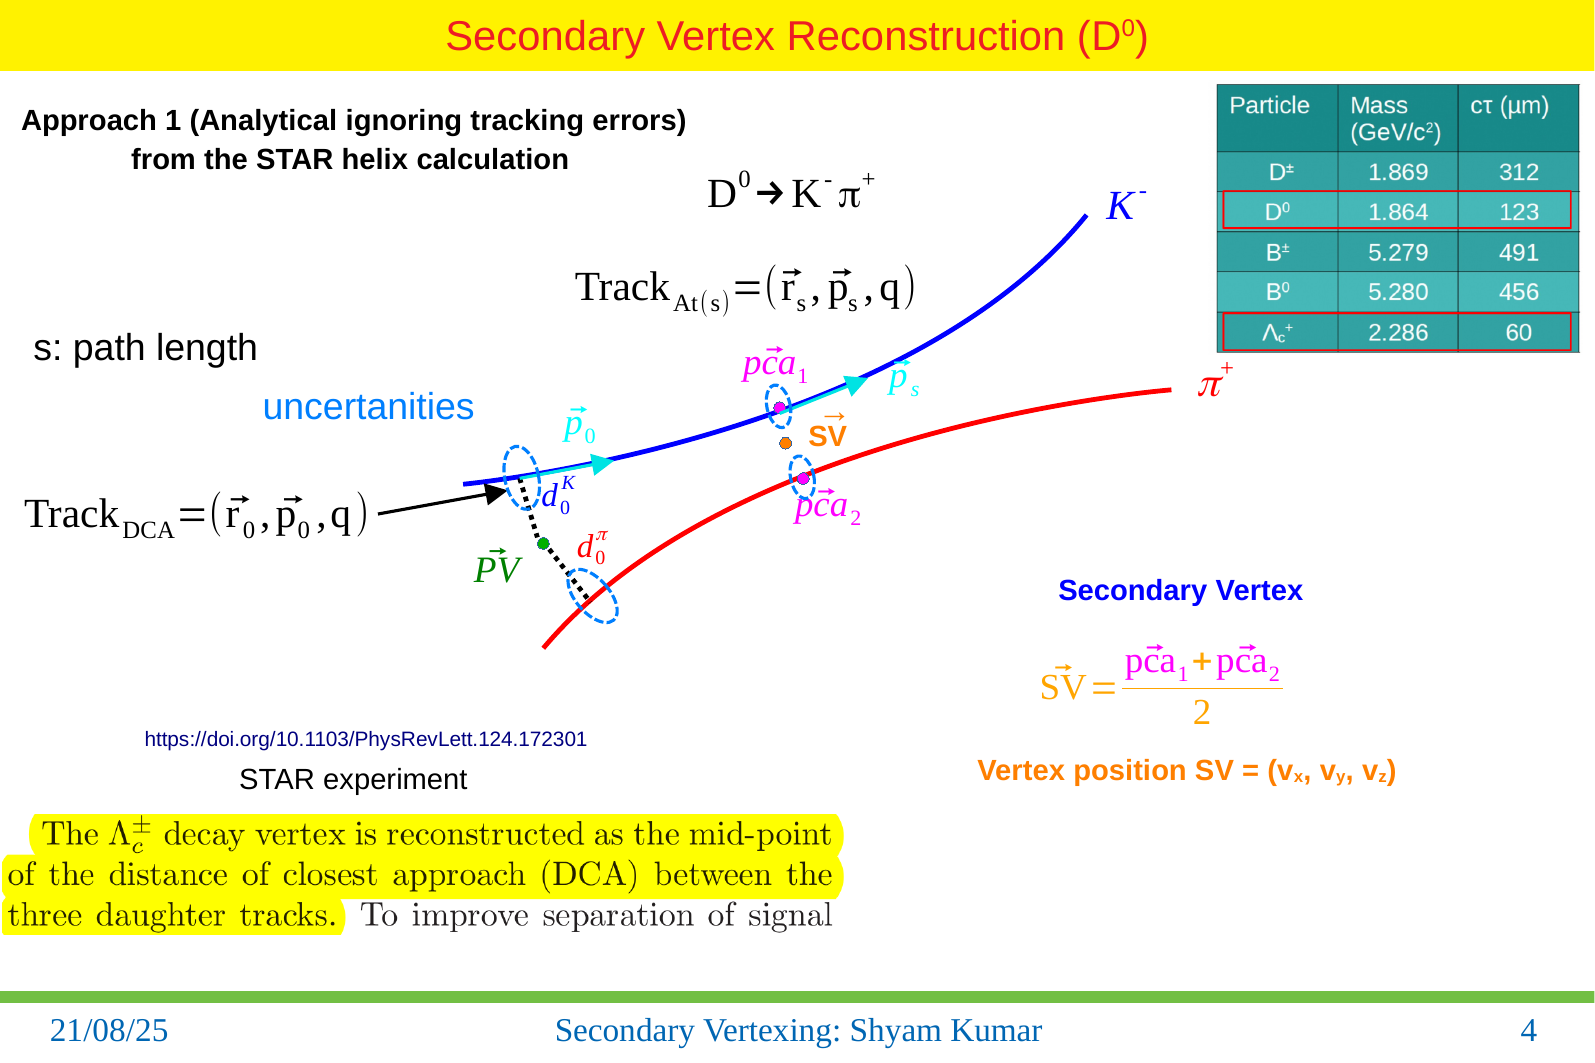

# Secondary Vertex Reconstruction (D0)
Approach 1 (Analytical ignoring tracking errors)
from the STAR helix calculation
s: path length
uncertanities
→
SV
Secondary Vertex
https://doi.org/10.1103/PhysRevLett.124.172301
Vertex position SV = (vx, vy, vz)
STAR experiment
21/08/25
Secondary Vertexing: Shyam Kumar
4